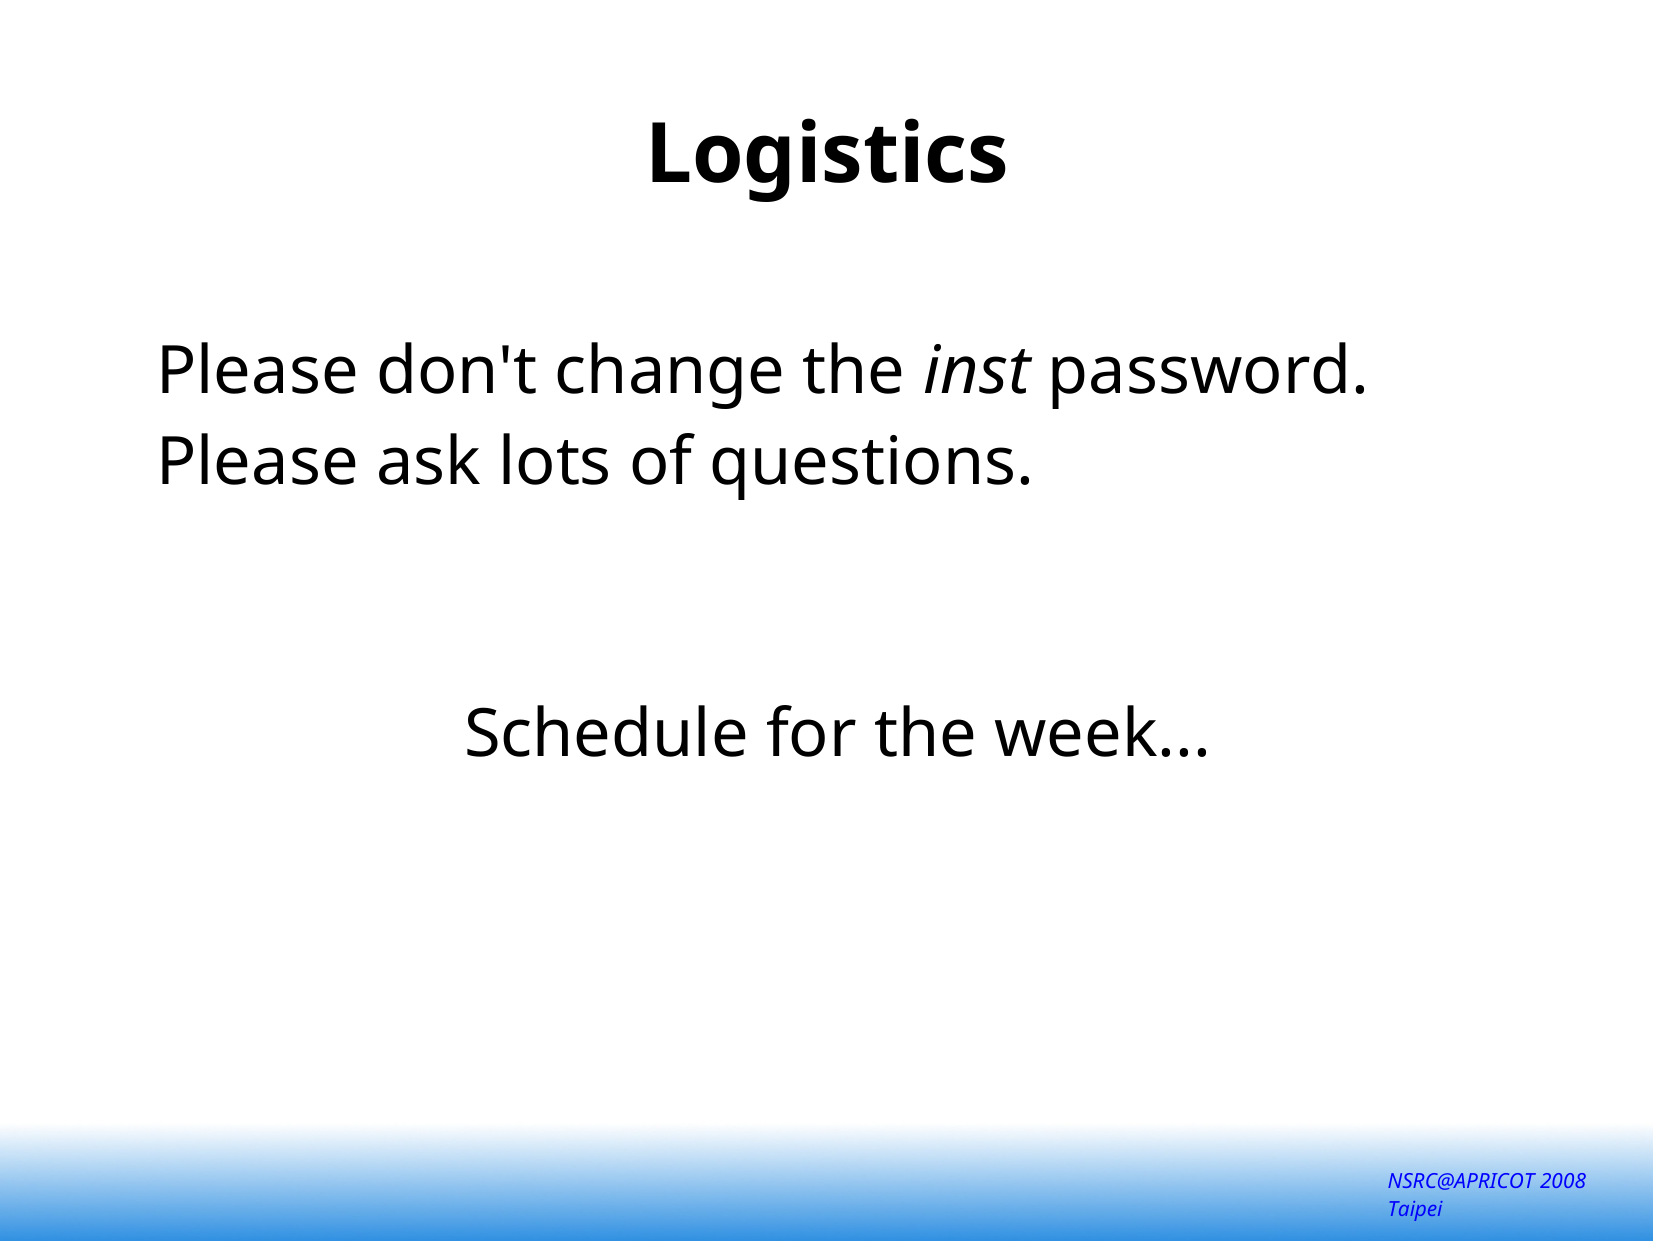

# Logistics
 Please don't change the inst password.
 Please ask lots of questions.
Schedule for the week...